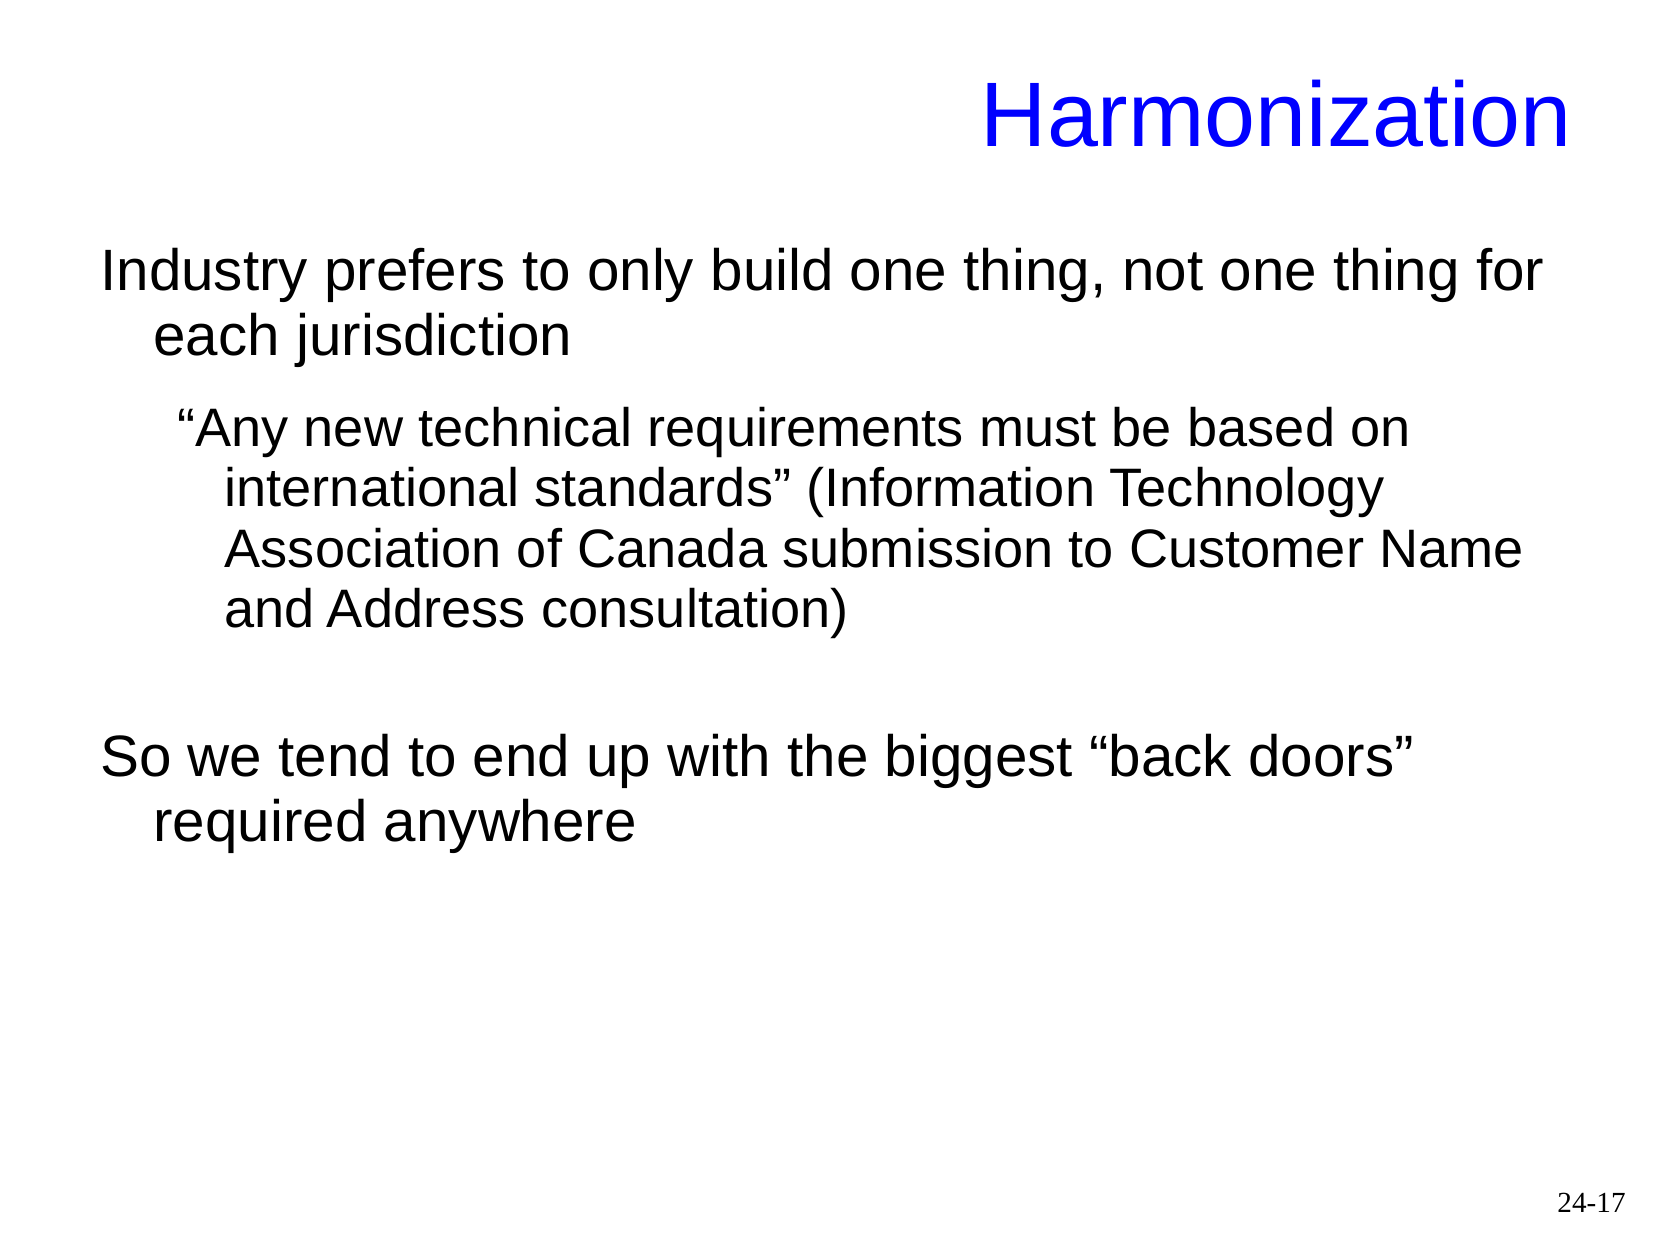

# Harmonization
Industry prefers to only build one thing, not one thing for each jurisdiction
“Any new technical requirements must be based on international standards” (Information Technology Association of Canada submission to Customer Name and Address consultation)
So we tend to end up with the biggest “back doors” required anywhere